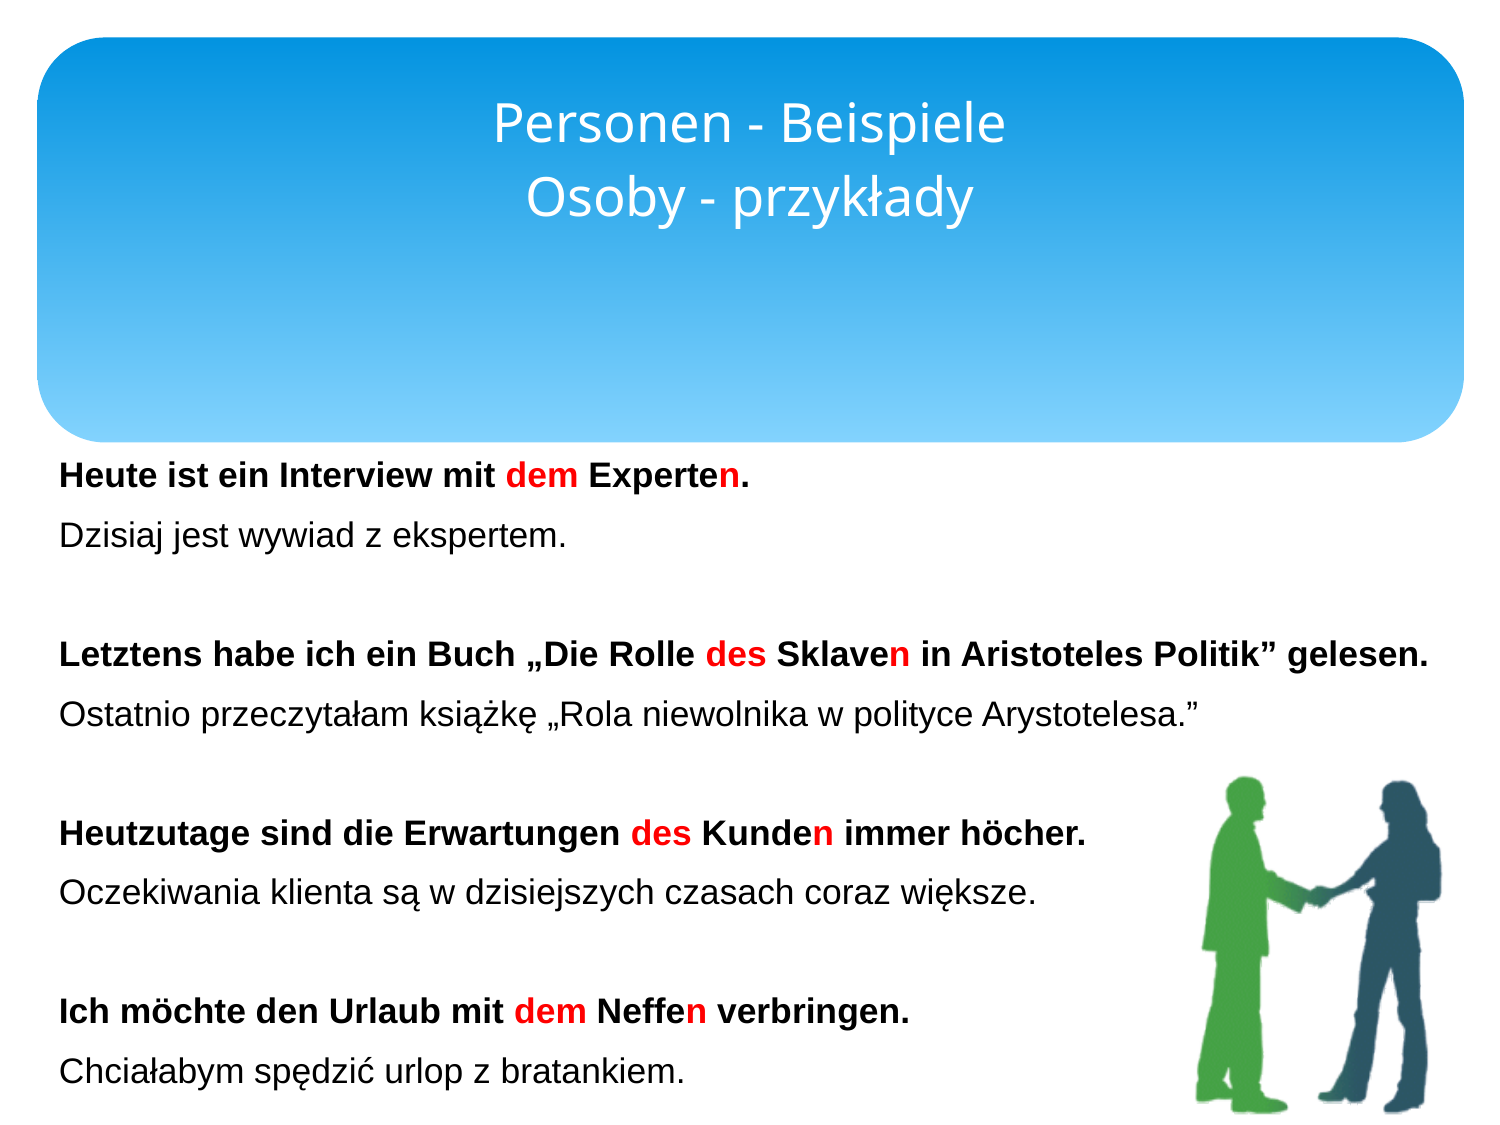

# Personen - Beispiele Osoby - przykłady
Heute ist ein Interview mit dem Experten.
Dzisiaj jest wywiad z ekspertem.
Letztens habe ich ein Buch „Die Rolle des Sklaven in Aristoteles Politik” gelesen.
Ostatnio przeczytałam książkę „Rola niewolnika w polityce Arystotelesa.”
Heutzutage sind die Erwartungen des Kunden immer höcher.
Oczekiwania klienta są w dzisiejszych czasach coraz większe.
Ich möchte den Urlaub mit dem Neffen verbringen.
Chciałabym spędzić urlop z bratankiem.